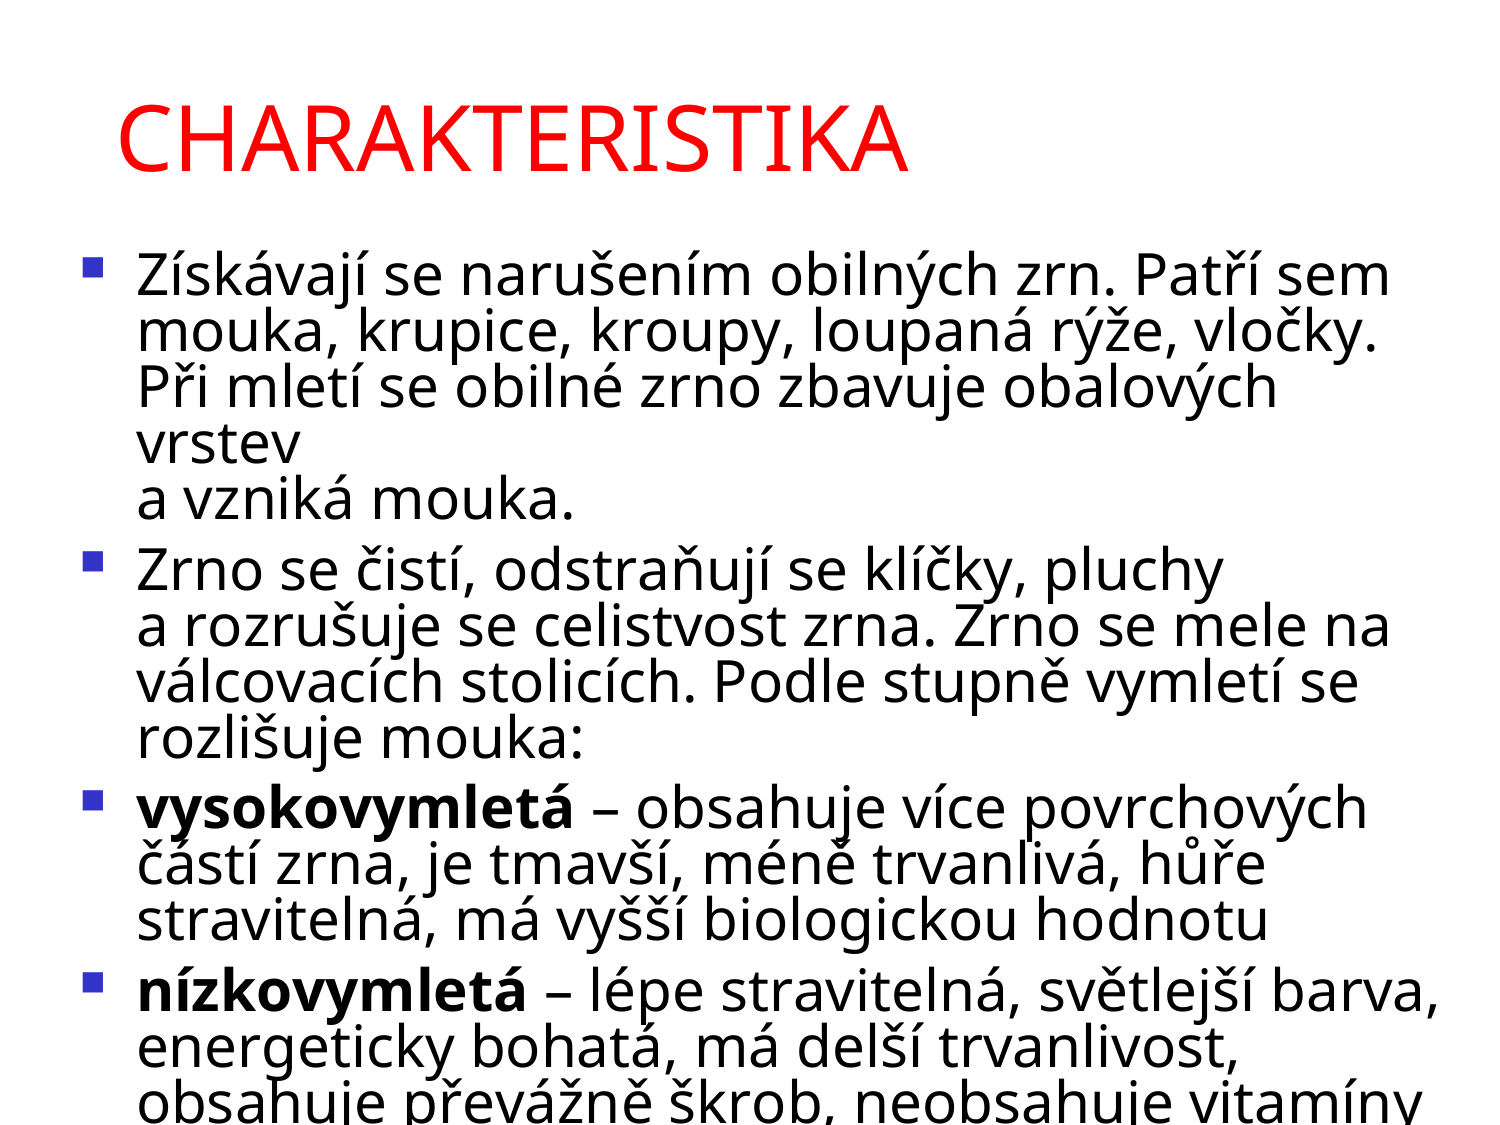

# CHARAKTERISTIKA
Získávají se narušením obilných zrn. Patří sem mouka, krupice, kroupy, loupaná rýže, vločky. Při mletí se obilné zrno zbavuje obalových vrstev
a vzniká mouka.
Zrno se čistí, odstraňují se klíčky, pluchy
a rozrušuje se celistvost zrna. Zrno se mele na válcovacích stolicích. Podle stupně vymletí se rozlišuje mouka:
vysokovymletá – obsahuje více povrchových částí zrna, je tmavší, méně trvanlivá, hůře stravitelná, má vyšší biologickou hodnotu
nízkovymletá – lépe stravitelná, světlejší barva, energeticky bohatá, má delší trvanlivost, obsahuje převážně škrob, neobsahuje vitamíny a tuk.